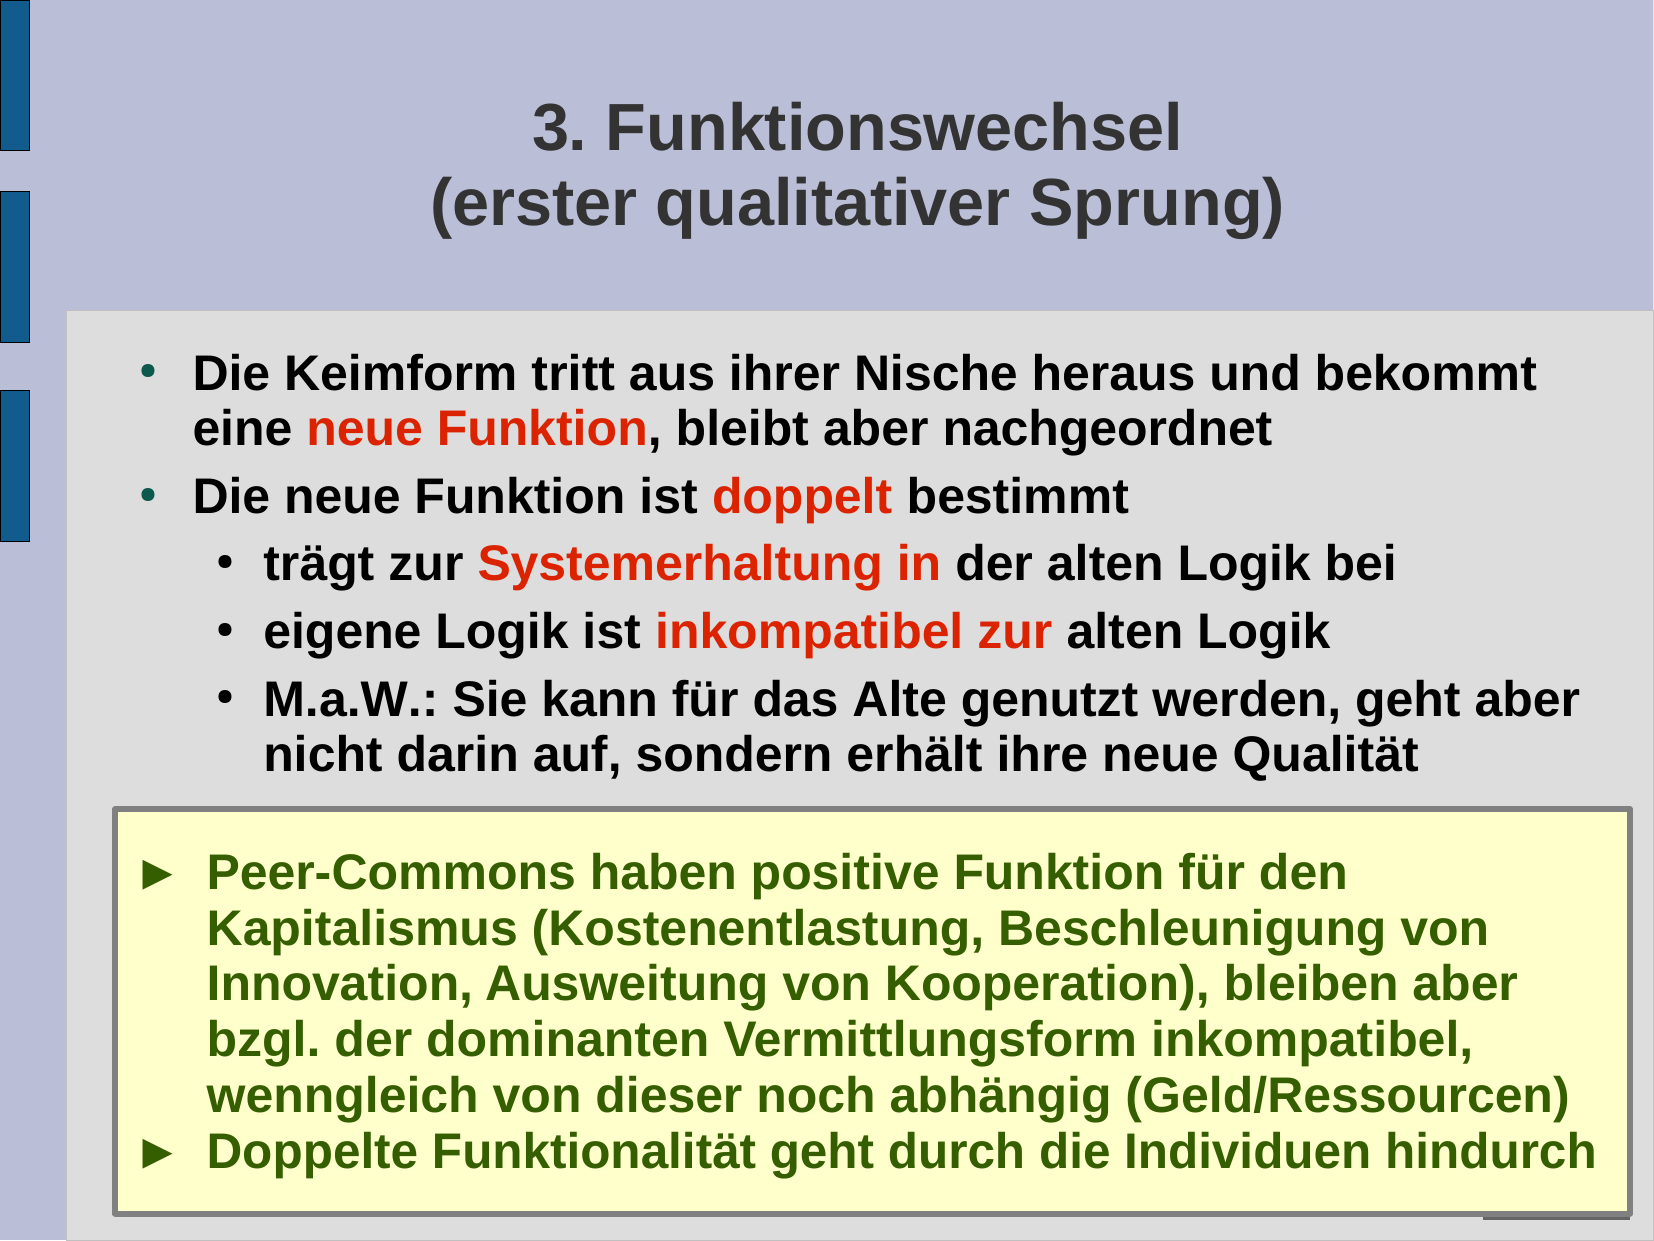

# 3. Funktionswechsel (erster qualitativer Sprung)
Die Keimform tritt aus ihrer Nische heraus und bekommt eine neue Funktion, bleibt aber nachgeordnet
Die neue Funktion ist doppelt bestimmt
trägt zur Systemerhaltung in der alten Logik bei
eigene Logik ist inkompatibel zur alten Logik
M.a.W.: Sie kann für das Alte genutzt werden, geht aber nicht darin auf, sondern erhält ihre neue Qualität
►	Peer-Commons haben positive Funktion für den
	Kapitalismus (Kostenentlastung, Beschleunigung von
	Innovation, Ausweitung von Kooperation), bleiben aber
	bzgl. der dominanten Vermittlungsform inkompatibel,
	wenngleich von dieser noch abhängig (Geld/Ressourcen)
►	Doppelte Funktionalität geht durch die Individuen hindurch